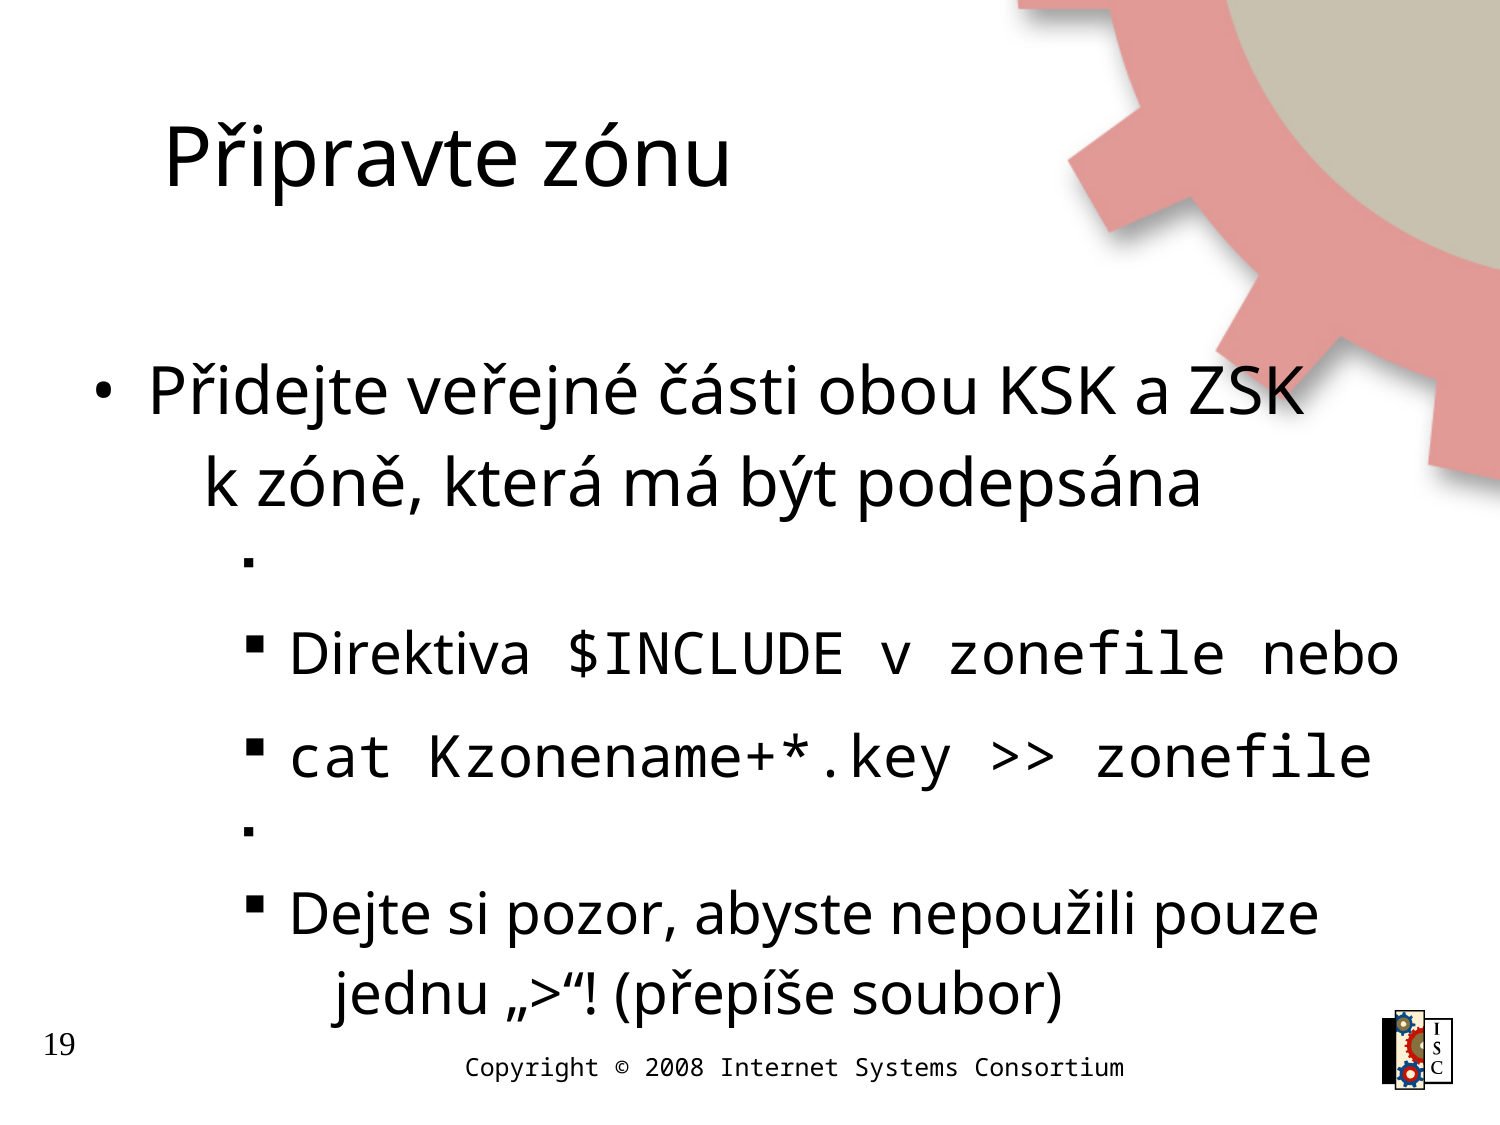

# Připravte zónu
Přidejte veřejné části obou KSK a ZSK k zóně, která má být podepsána
Direktiva $INCLUDE v zonefile nebo
cat Kzonename+*.key >> zonefile
Dejte si pozor, abyste nepoužili pouze jednu „>“! (přepíše soubor)